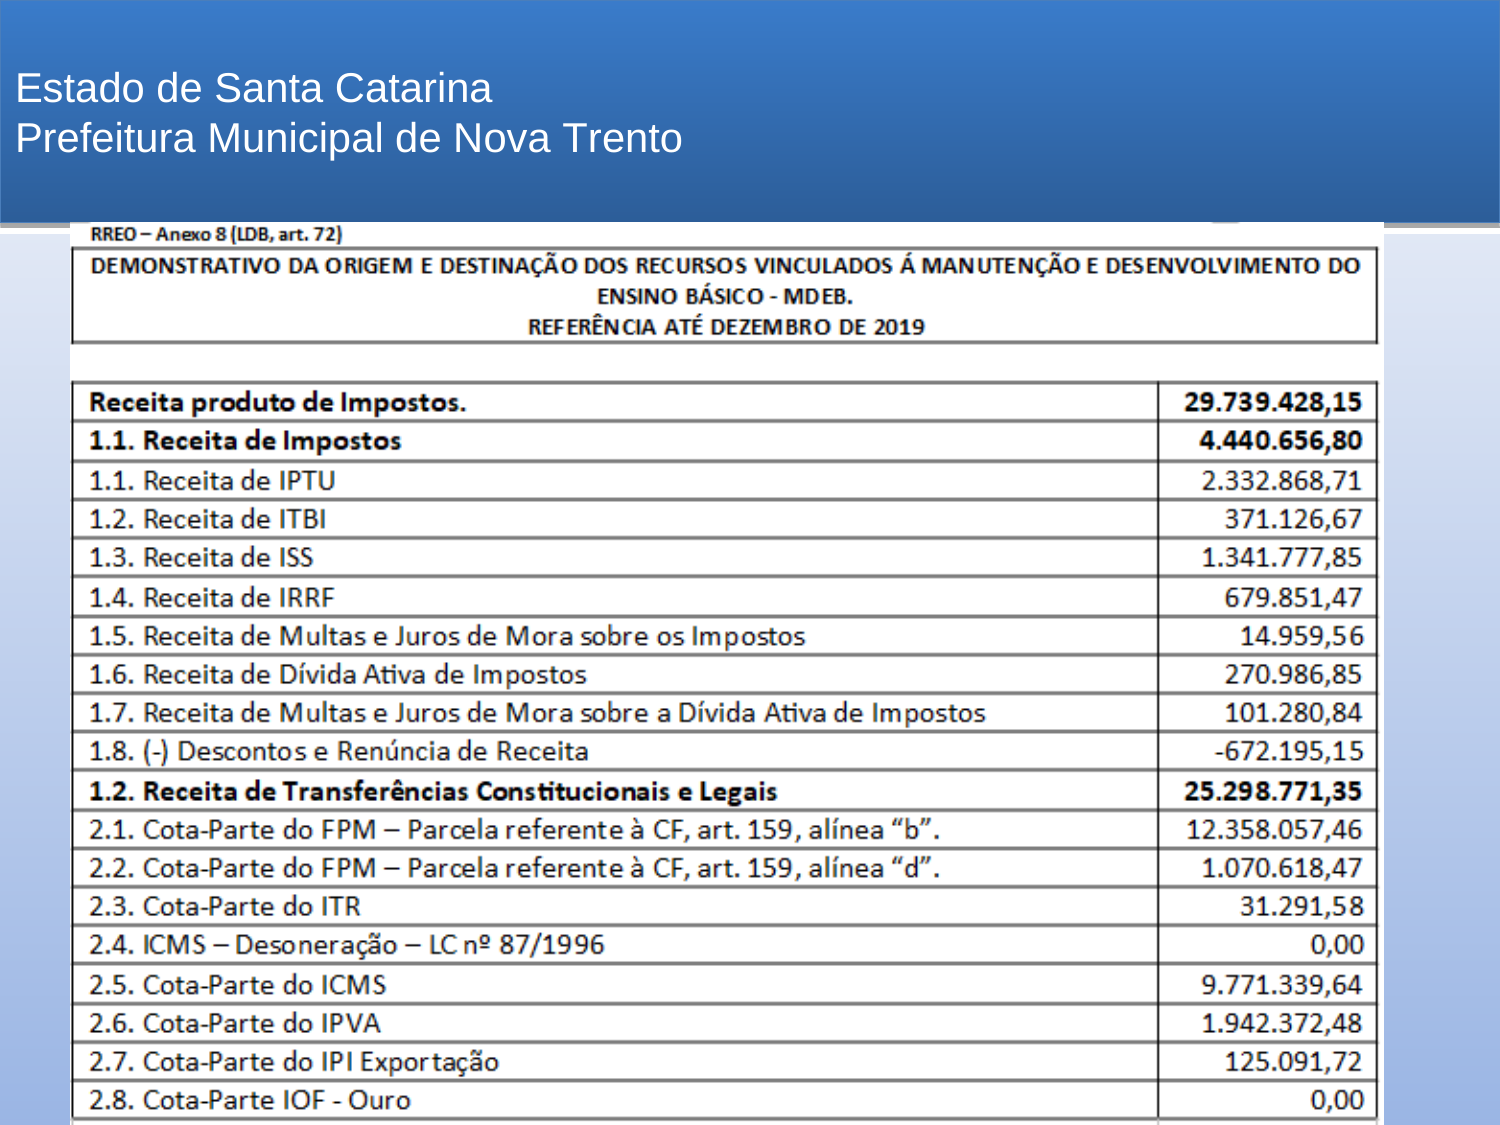

# Estado de Santa Catarina Prefeitura Municipal de Nova Trento